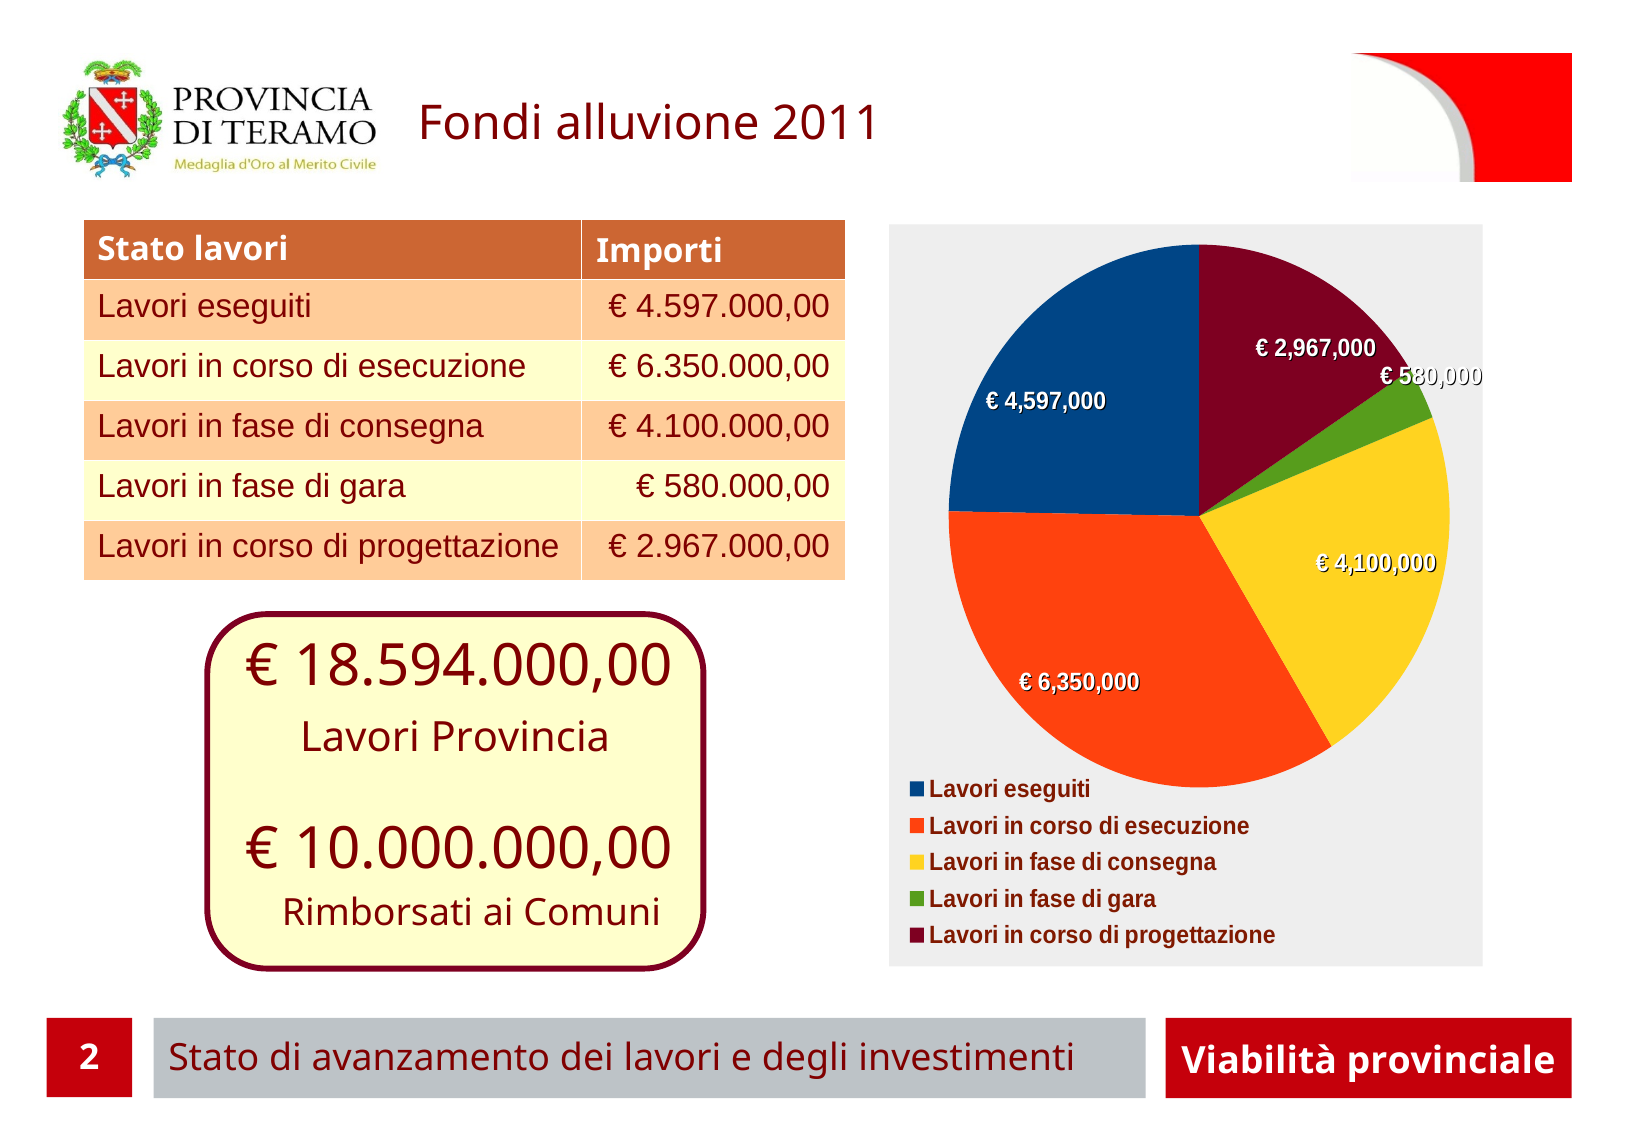

# Fondi alluvione 2011
| Stato lavori | Importi |
| --- | --- |
| Lavori eseguiti | € 4.597.000,00 |
| Lavori in corso di esecuzione | € 6.350.000,00 |
| Lavori in fase di consegna | € 4.100.000,00 |
| Lavori in fase di gara | € 580.000,00 |
| Lavori in corso di progettazione | € 2.967.000,00 |
### Chart
| Category | Importi |
|---|---|
| Lavori eseguiti | 4597000.0 |
| Lavori in corso di esecuzione | 6350000.0 |
| Lavori in fase di consegna | 4100000.0 |
| Lavori in fase di gara | 580000.0 |
| Lavori in corso di progettazione | 2967000.0 |
€ 18.594.000,00
Lavori Provincia
€ 10.000.000,00
Rimborsati ai Comuni
2